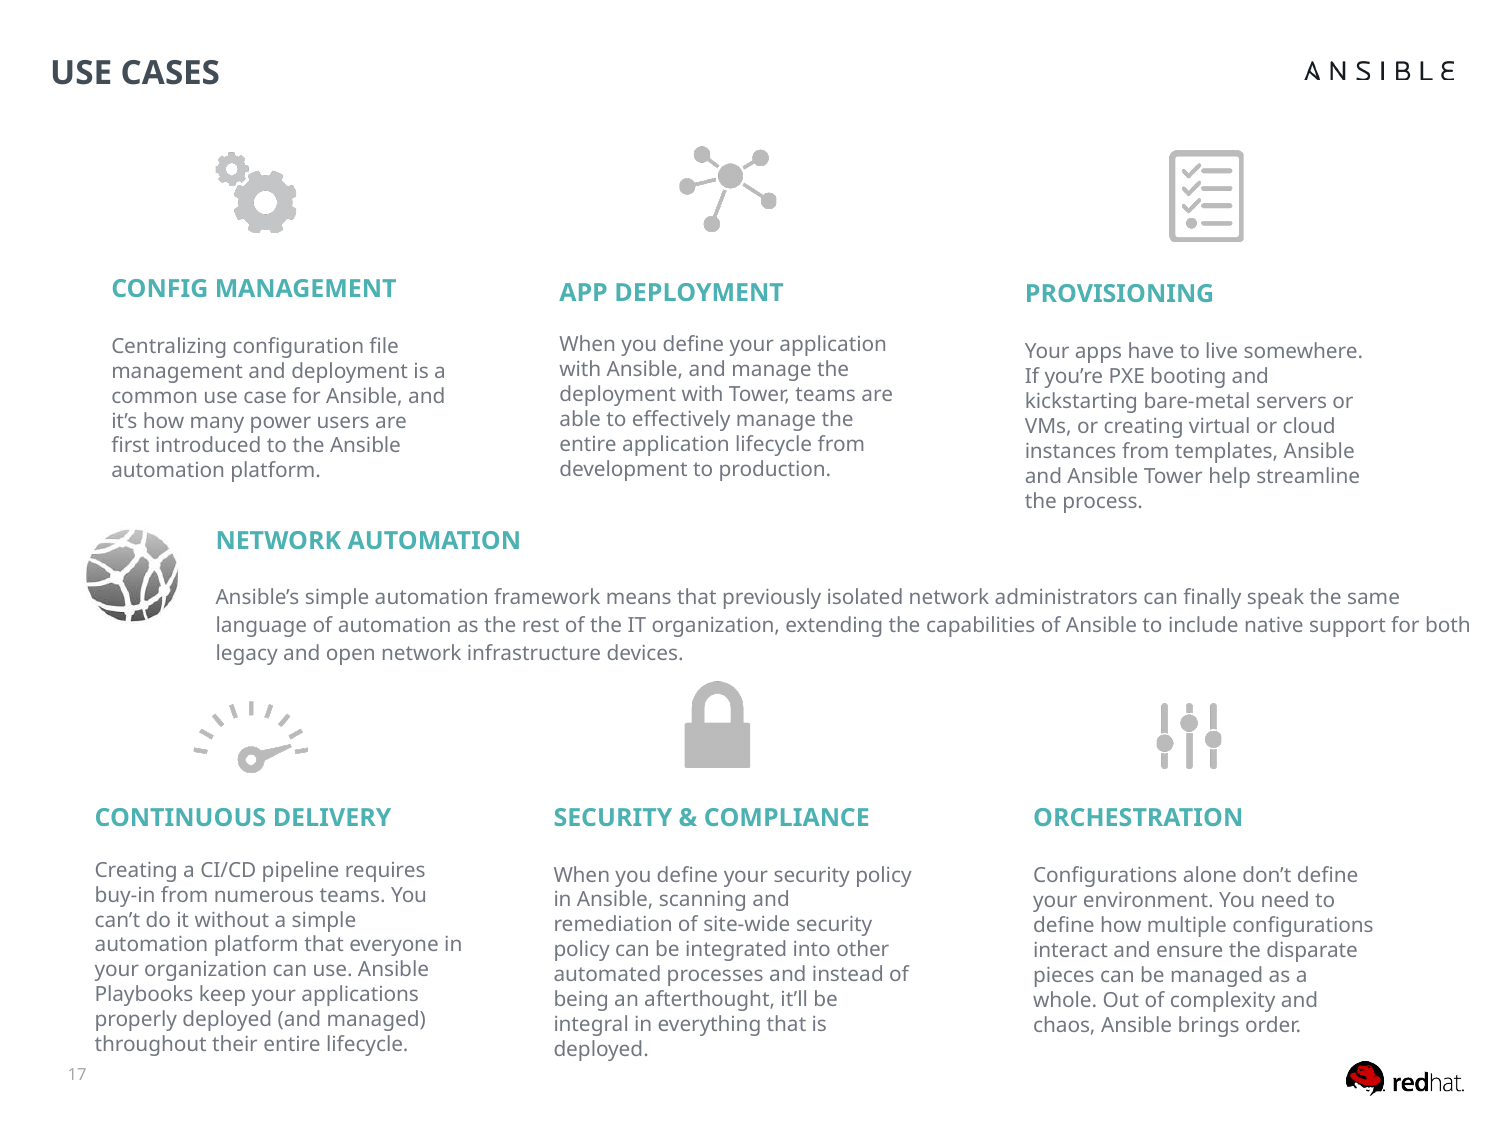

USE CASES
APP DEPLOYMENT
When you define your application with Ansible, and manage the deployment with Tower, teams are able to effectively manage the entire application lifecycle from development to production.
PROVISIONING
Your apps have to live somewhere. If you’re PXE booting and kickstarting bare-metal servers or VMs, or creating virtual or cloud instances from templates, Ansible and Ansible Tower help streamline the process.
CONFIG MANAGEMENT
Centralizing configuration file management and deployment is a common use case for Ansible, and it’s how many power users are first introduced to the Ansible automation platform.
NETWORK AUTOMATION
Ansible’s simple automation framework means that previously isolated network administrators can finally speak the same language of automation as the rest of the IT organization, extending the capabilities of Ansible to include native support for both legacy and open network infrastructure devices.
SECURITY & COMPLIANCE
When you define your security policy in Ansible, scanning and remediation of site-wide security policy can be integrated into other automated processes and instead of being an afterthought, it’ll be integral in everything that is deployed.
CONTINUOUS DELIVERY
Creating a CI/CD pipeline requires buy-in from numerous teams. You can’t do it without a simple automation platform that everyone in your organization can use. Ansible Playbooks keep your applications properly deployed (and managed) throughout their entire lifecycle.
ORCHESTRATION
Configurations alone don’t define your environment. You need to define how multiple configurations interact and ensure the disparate pieces can be managed as a whole. Out of complexity and chaos, Ansible brings order.